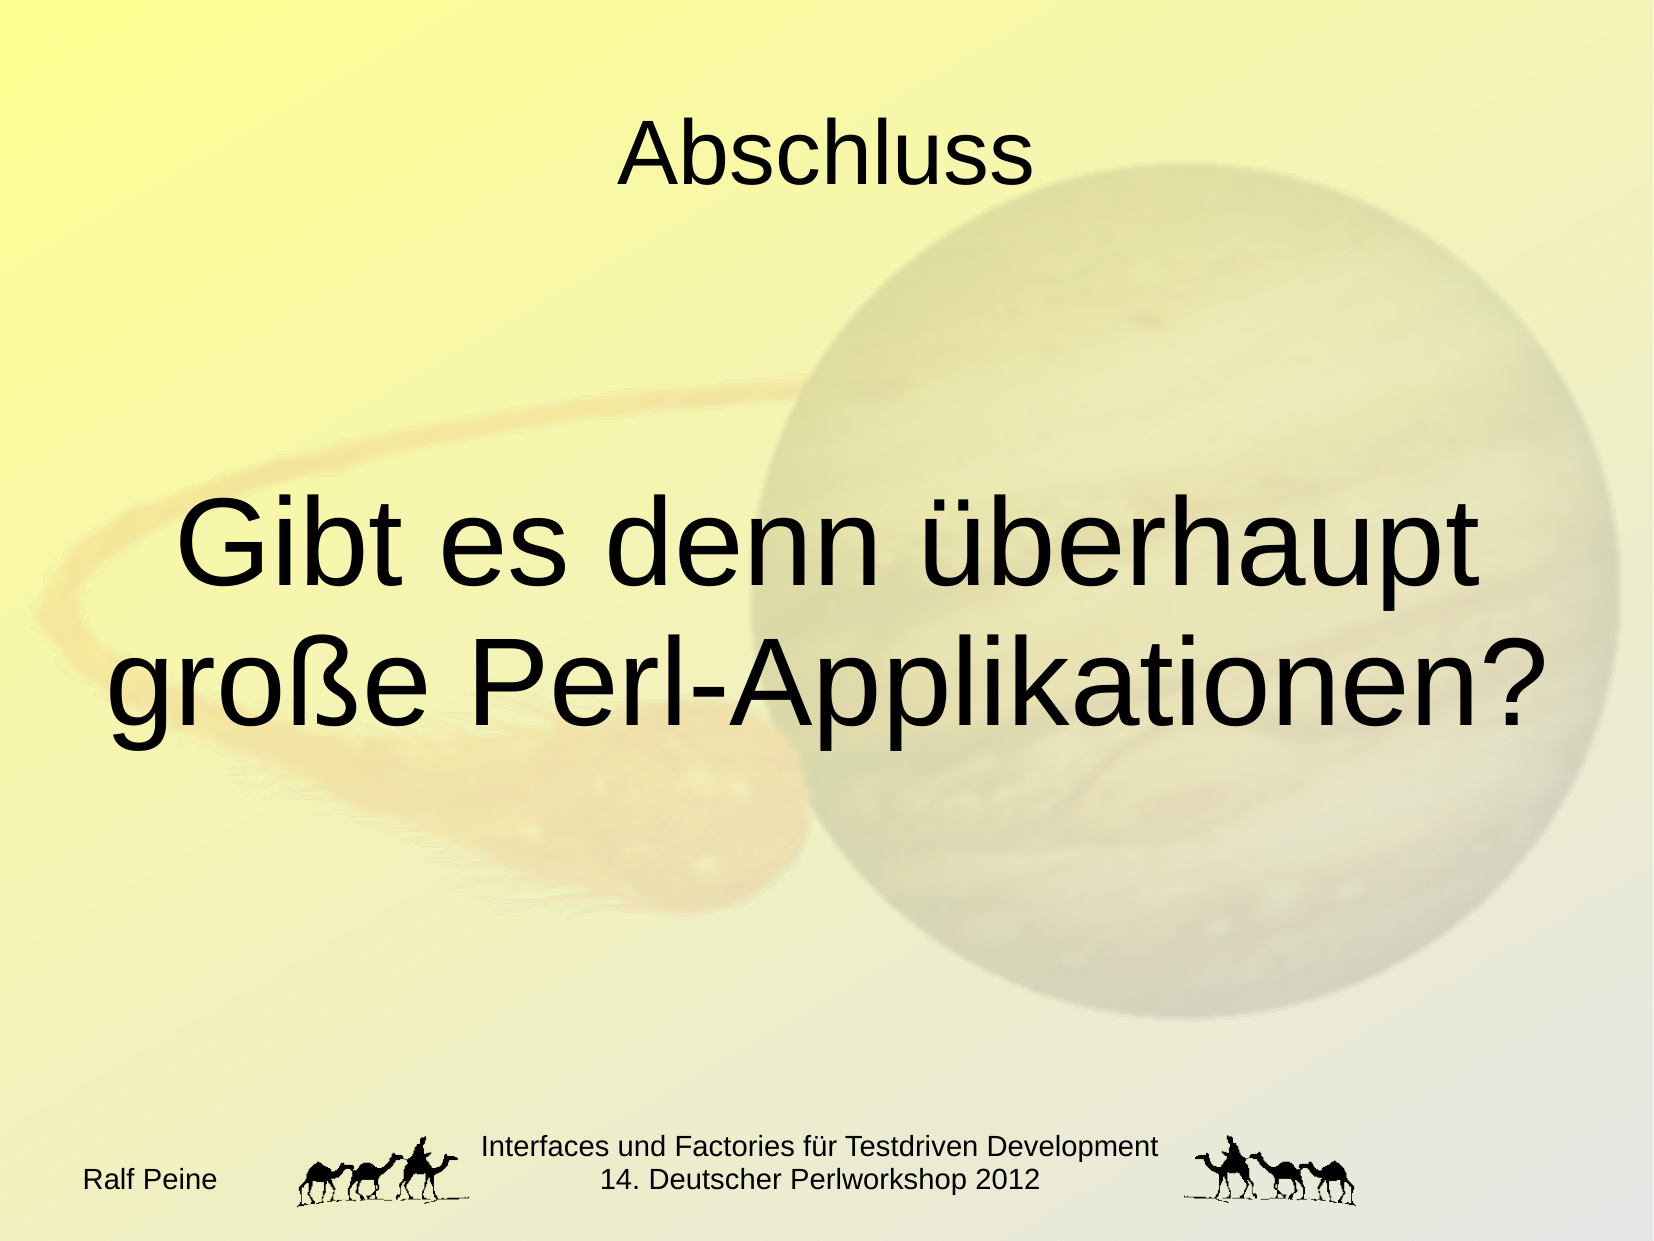

# Abschluss
Gibt es denn überhaupt große Perl-Applikationen?